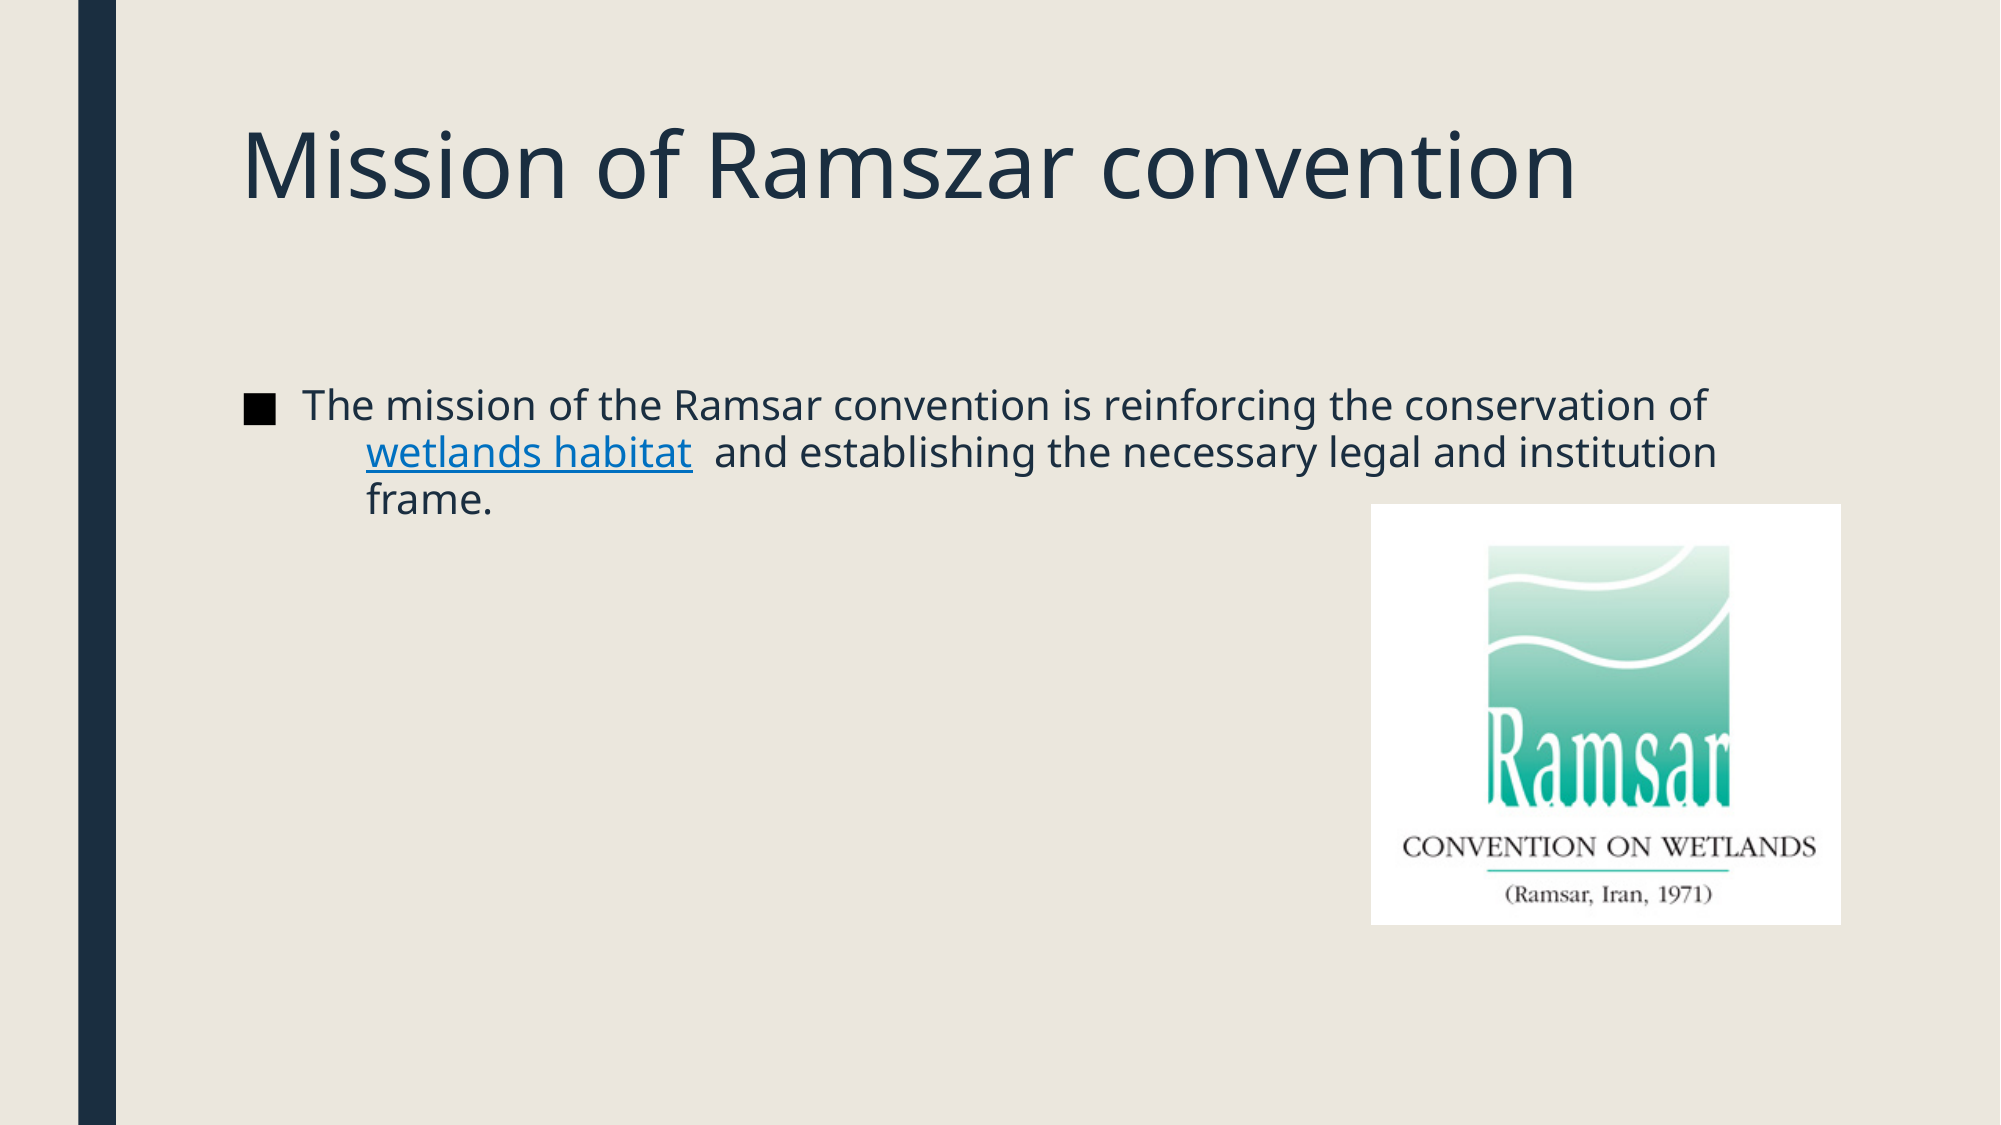

# Mission of Ramszar convention
The mission of the Ramsar convention is reinforcing the conservation of wetlands habitat and establishing the necessary legal and institution frame.